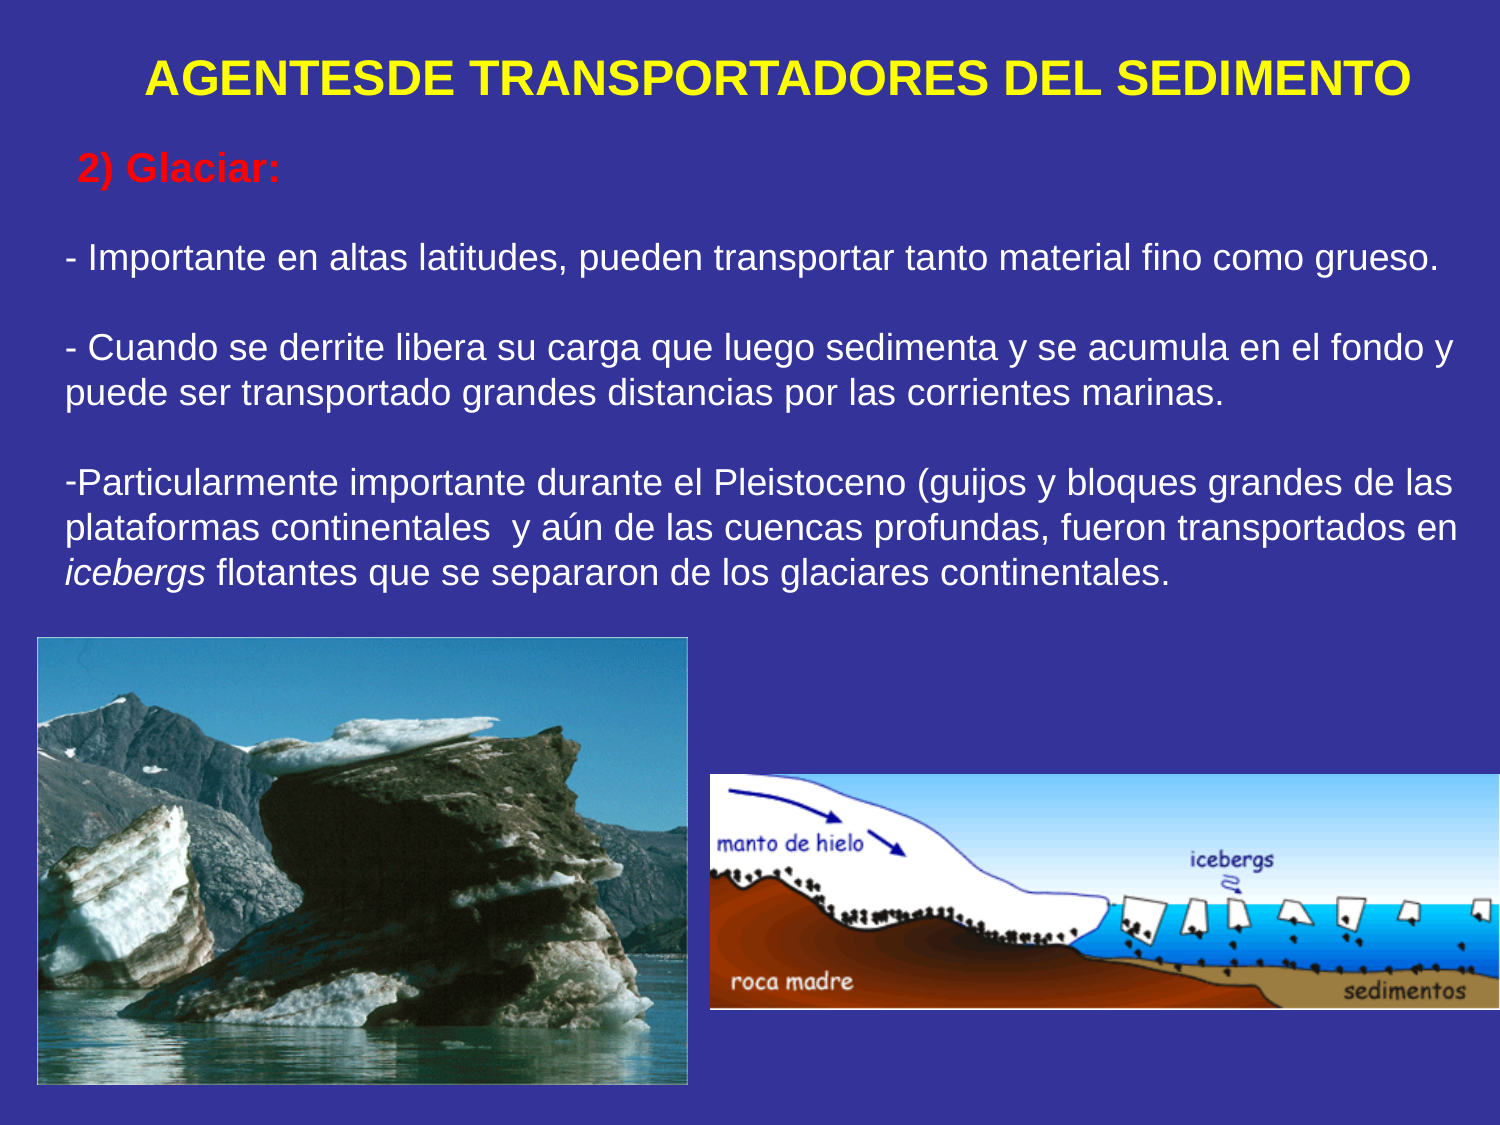

AGENTESDE TRANSPORTADORES DEL SEDIMENTO
2) Glaciar:
- Importante en altas latitudes, pueden transportar tanto material fino como grueso.
- Cuando se derrite libera su carga que luego sedimenta y se acumula en el fondo y
puede ser transportado grandes distancias por las corrientes marinas.
Particularmente importante durante el Pleistoceno (guijos y bloques grandes de las
plataformas continentales y aún de las cuencas profundas, fueron transportados en
icebergs flotantes que se separaron de los glaciares continentales.